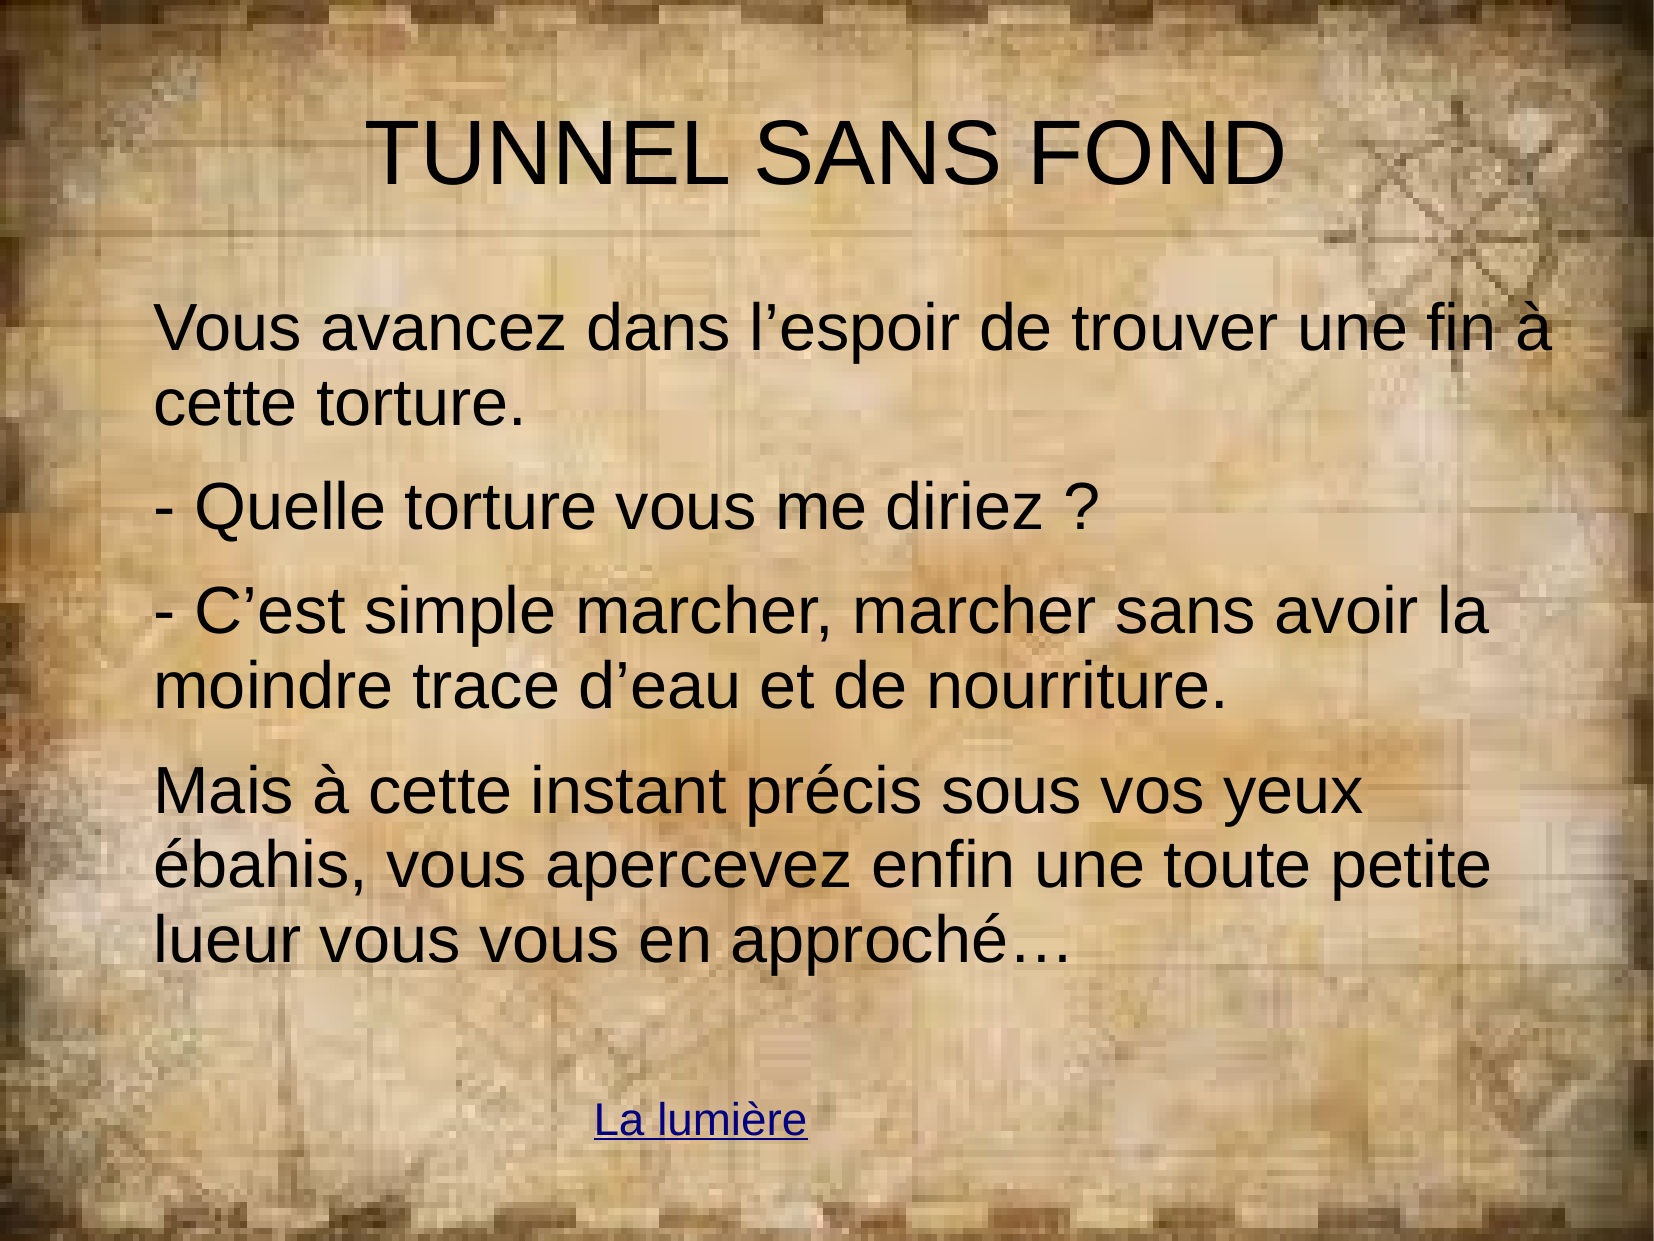

# TUNNEL SANS FOND
Vous avancez dans l’espoir de trouver une fin à cette torture.
- Quelle torture vous me diriez ?
- C’est simple marcher, marcher sans avoir la moindre trace d’eau et de nourriture.
Mais à cette instant précis sous vos yeux ébahis, vous apercevez enfin une toute petite lueur vous vous en approché…
La lumière